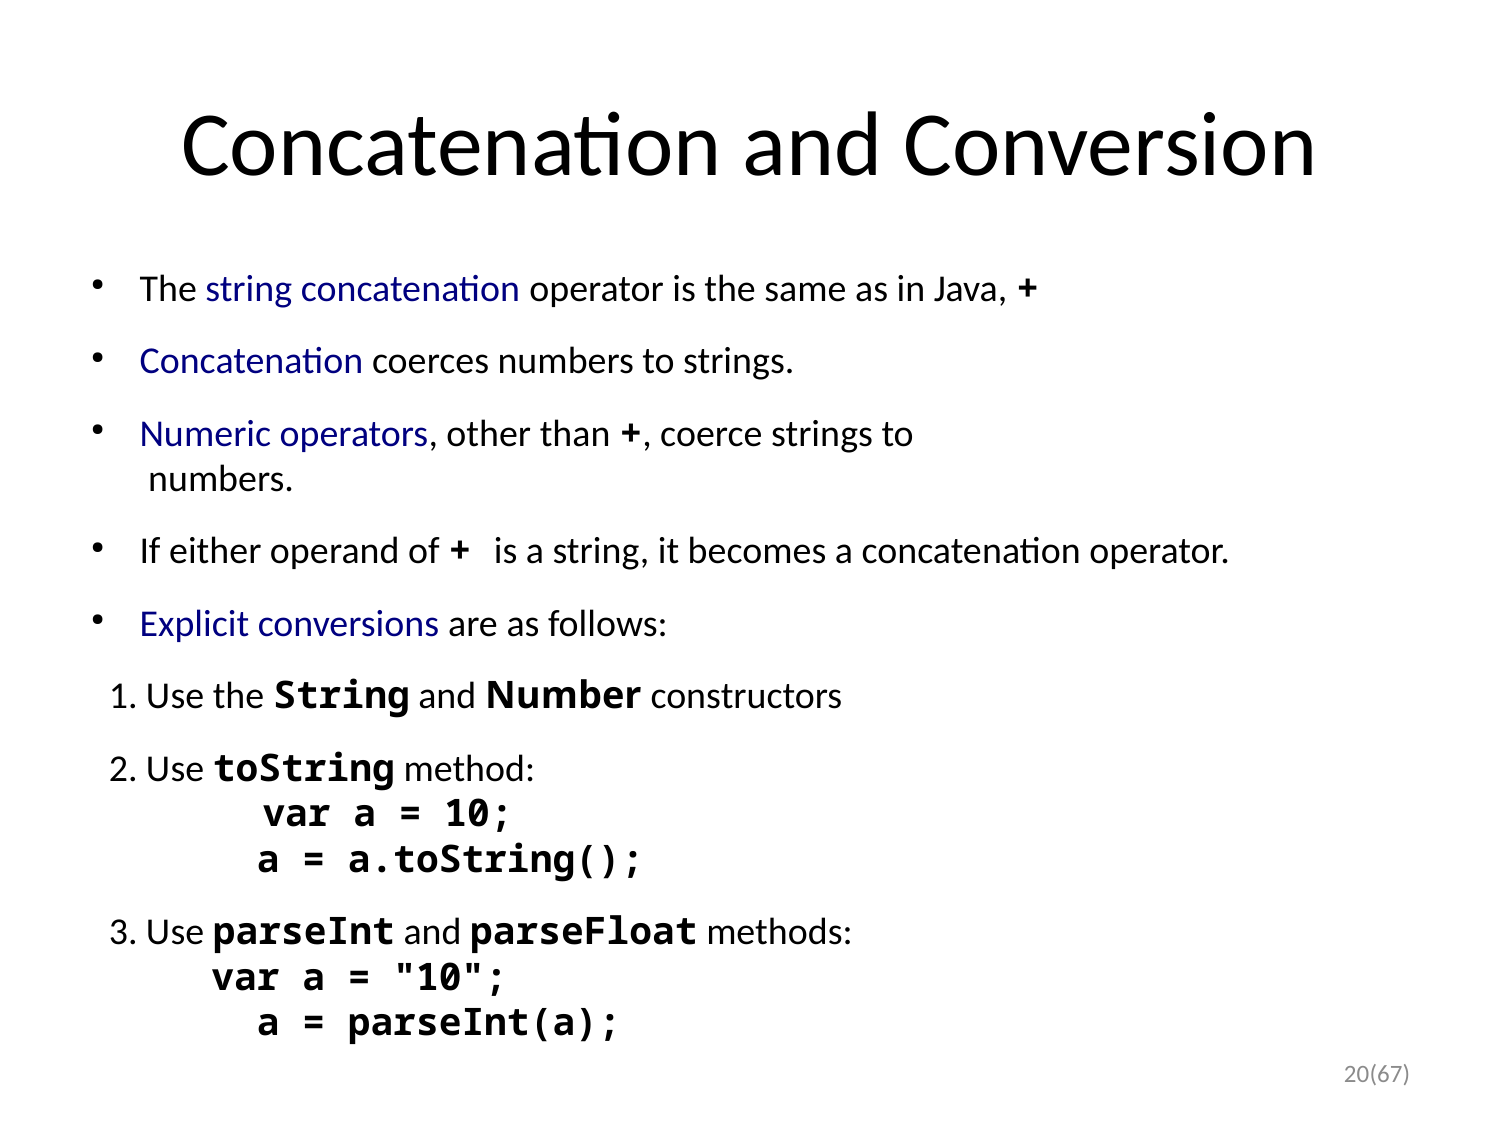

# Concatenation and Conversion
The string concatenation operator is the same as in Java, +
Concatenation coerces numbers to strings.
Numeric operators, other than +, coerce strings to
 numbers.
If either operand of + is a string, it becomes a concatenation operator.
Explicit conversions are as follows:
 1. Use the String and Number constructors
 2. Use toString method:
 		 				 var a = 10;
 a = a.toString();
 3. Use parseInt and parseFloat methods:
 	 	var a = "10";
 a = parseInt(a);
20